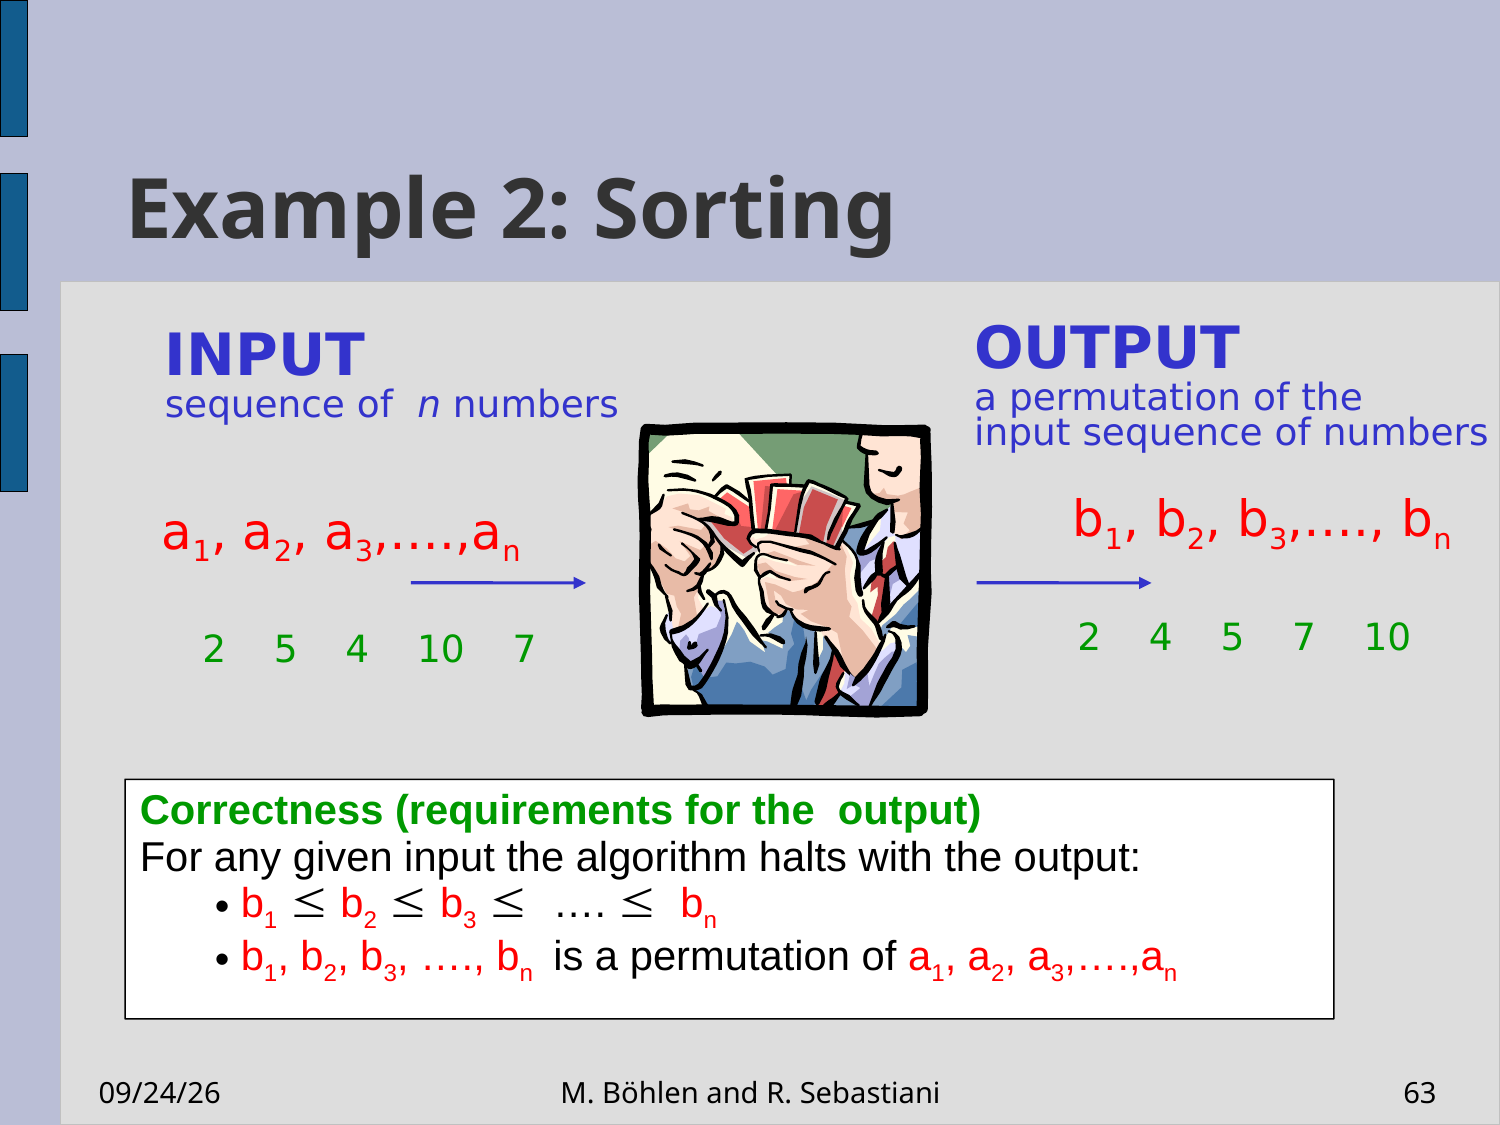

# Example 2: Sorting
OUTPUT
a permutation of the
input sequence of numbers
INPUT
sequence of n numbers
Sort
b1, b2, b3,…., bn
a1, a2, a3,….,an
2 4 5 7 10
2 5 4 10 7
Correctness (requirements for the output)
For any given input the algorithm halts with the output:
 b1  b2  b3  ….  bn
 b1, b2, b3, …., bn is a permutation of a1, a2, a3,….,an
M. Böhlen and R. Sebastiani
63